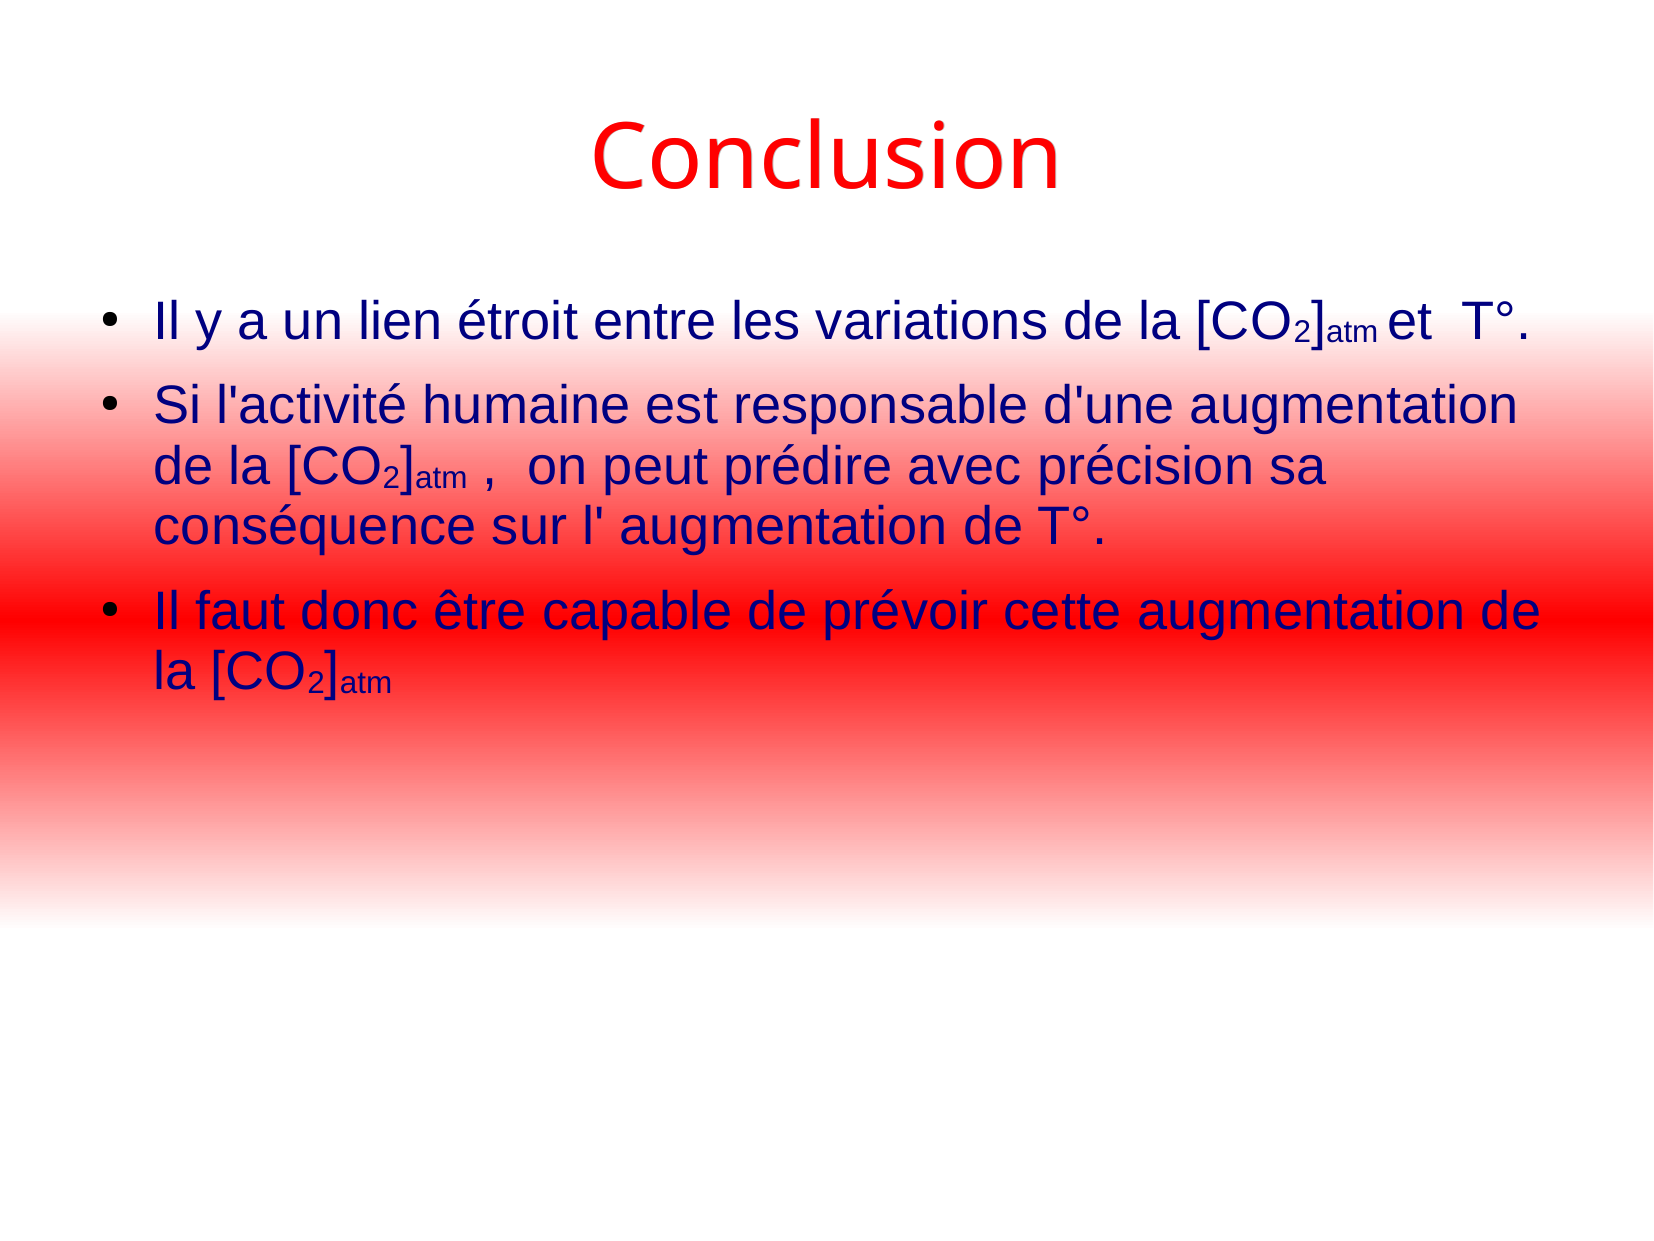

# Conclusion
Il y a un lien étroit entre les variations de la [CO2]atm et T°.
Si l'activité humaine est responsable d'une augmentation de la [CO2]atm , on peut prédire avec précision sa conséquence sur l' augmentation de T°.
Il faut donc être capable de prévoir cette augmentation de la [CO2]atm